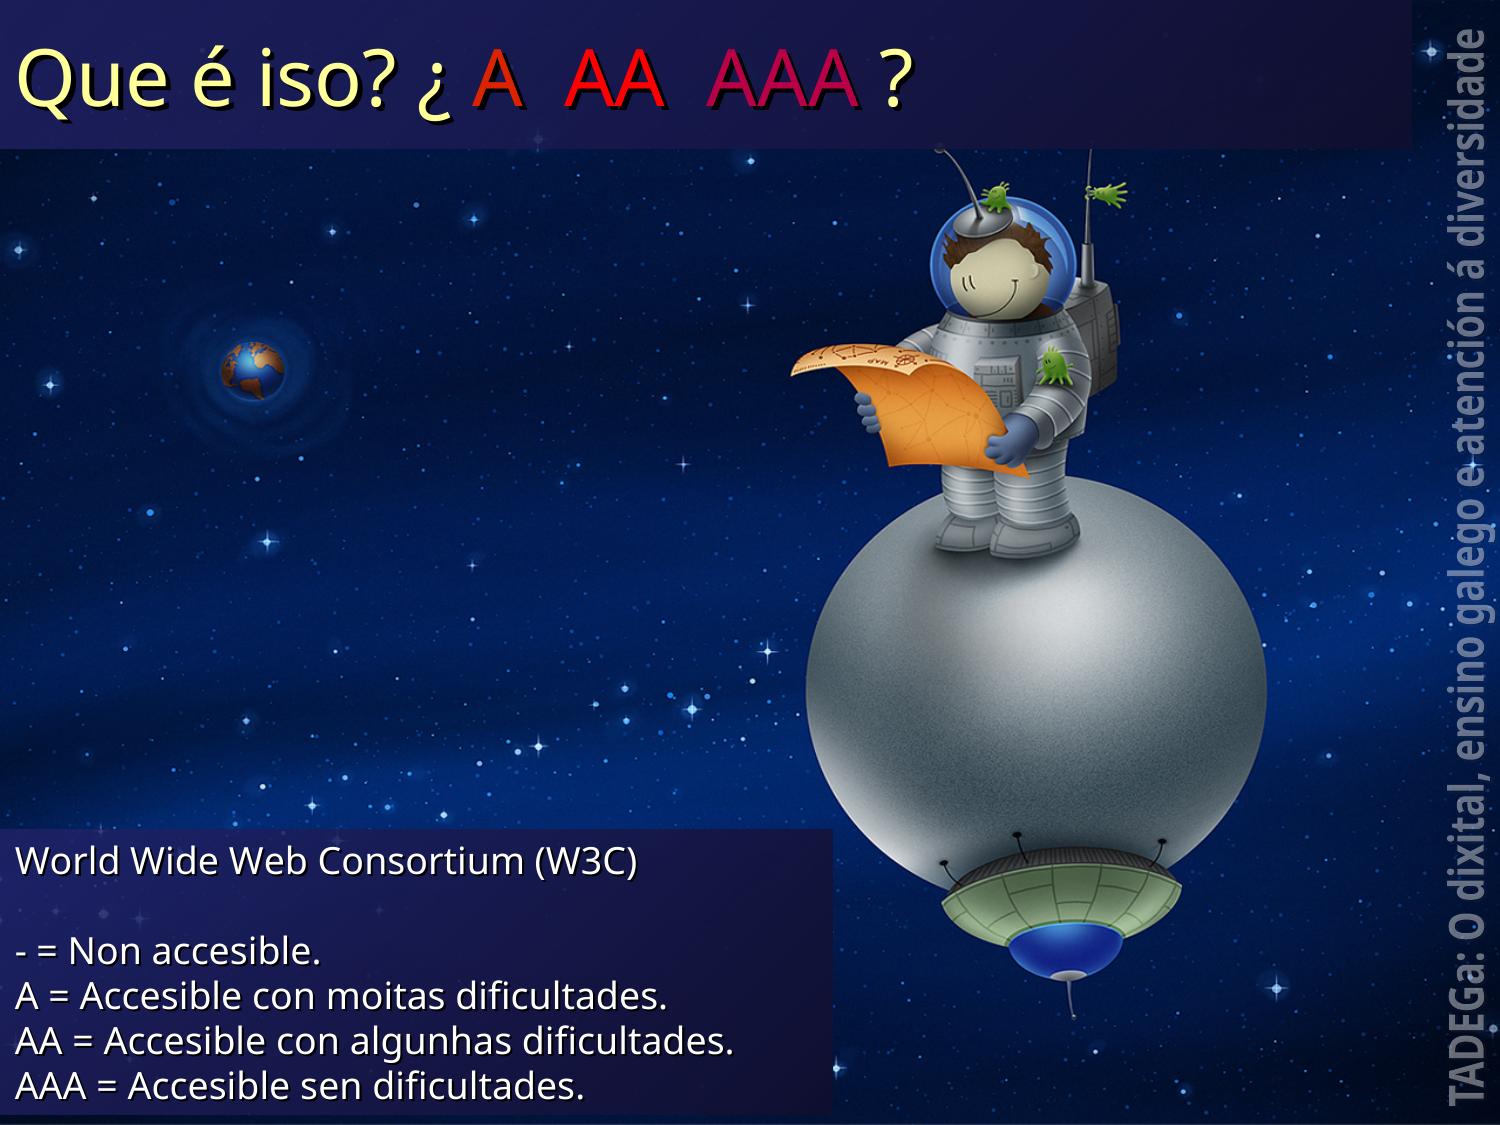

# Que é iso? ¿ A AA AAA ?
World Wide Web Consortium (W3C)
- = Non accesible.
A = Accesible con moitas dificultades.
AA = Accesible con algunhas dificultades.
AAA = Accesible sen dificultades.